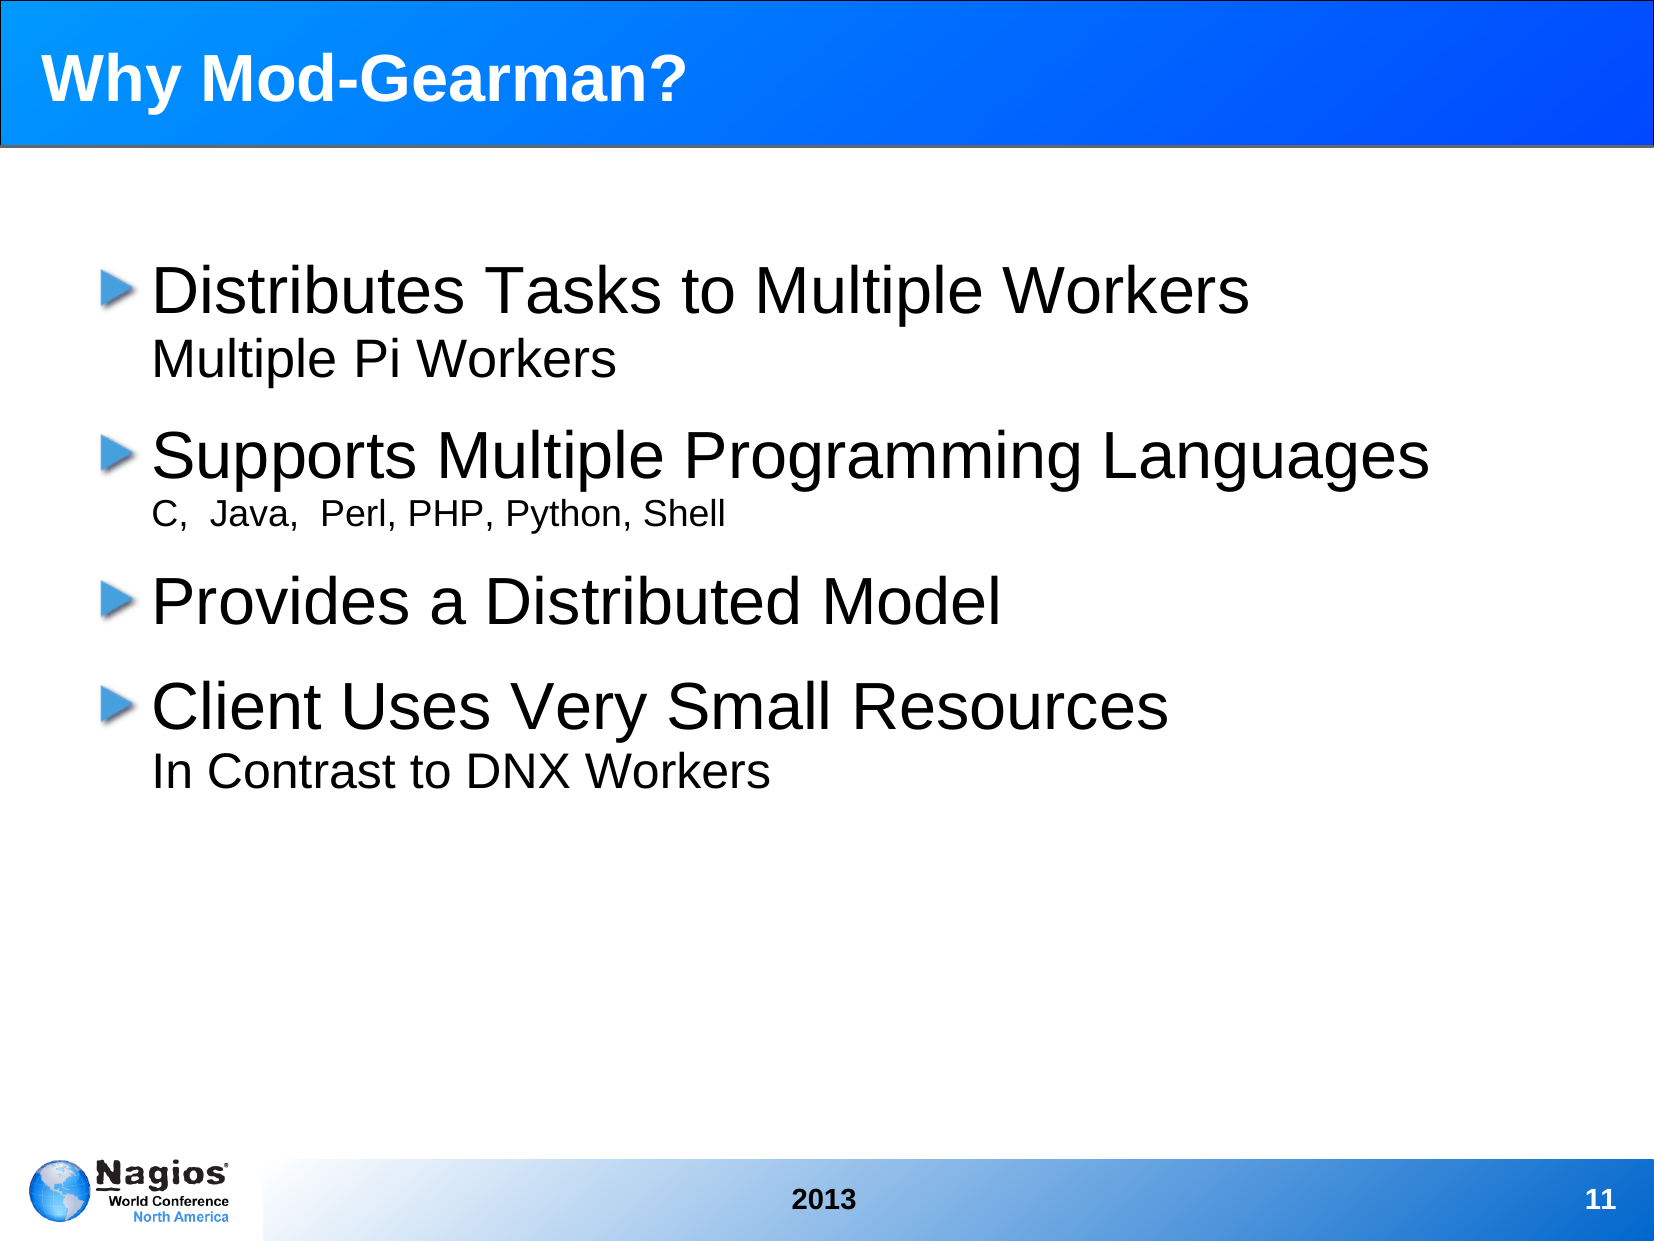

# Why Mod-Gearman?
Distributes Tasks to Multiple Workers
Multiple Pi Workers
Supports Multiple Programming Languages
C, Java, Perl, PHP, Python, Shell
Provides a Distributed Model
Client Uses Very Small Resources
In Contrast to DNX Workers
2011
11